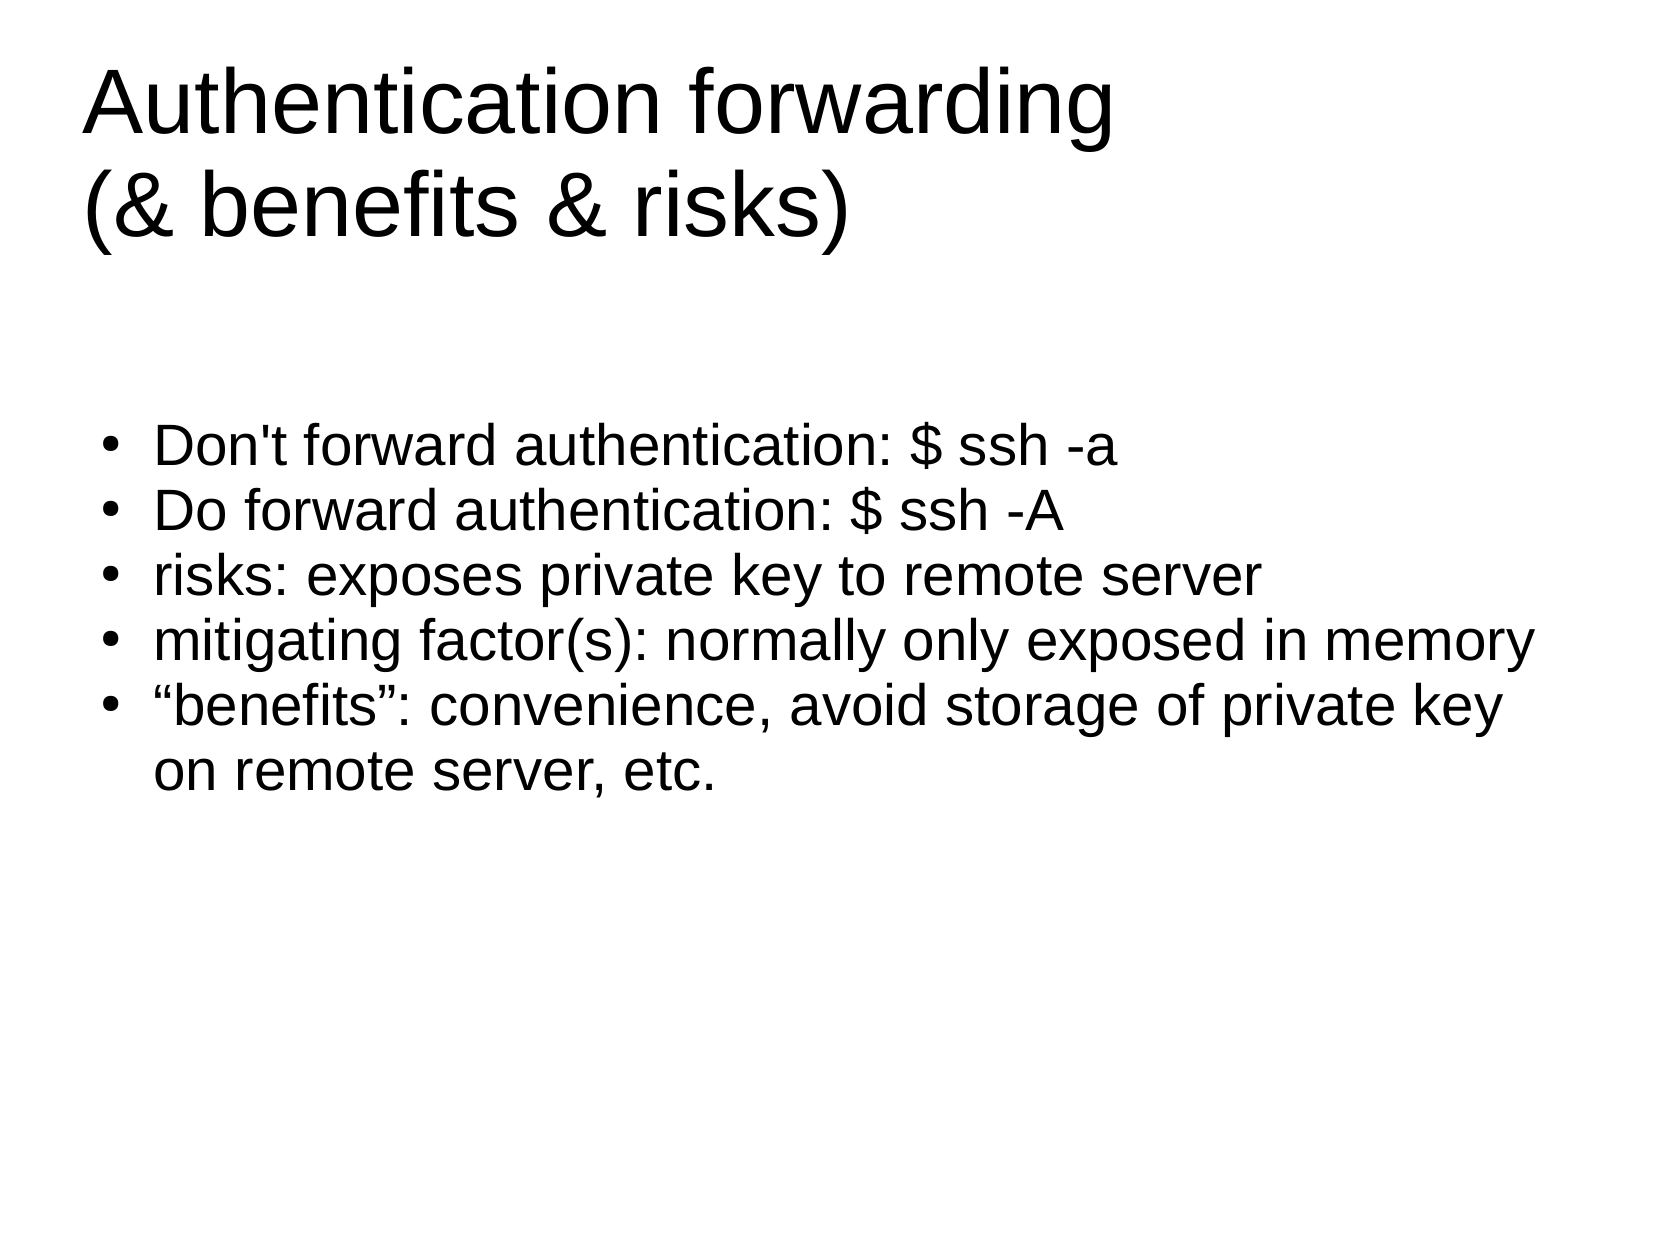

# Authentication forwarding (& benefits & risks)
Don't forward authentication: $ ssh -a
Do forward authentication: $ ssh -A
risks: exposes private key to remote server
mitigating factor(s): normally only exposed in memory
“benefits”: convenience, avoid storage of private key on remote server, etc.